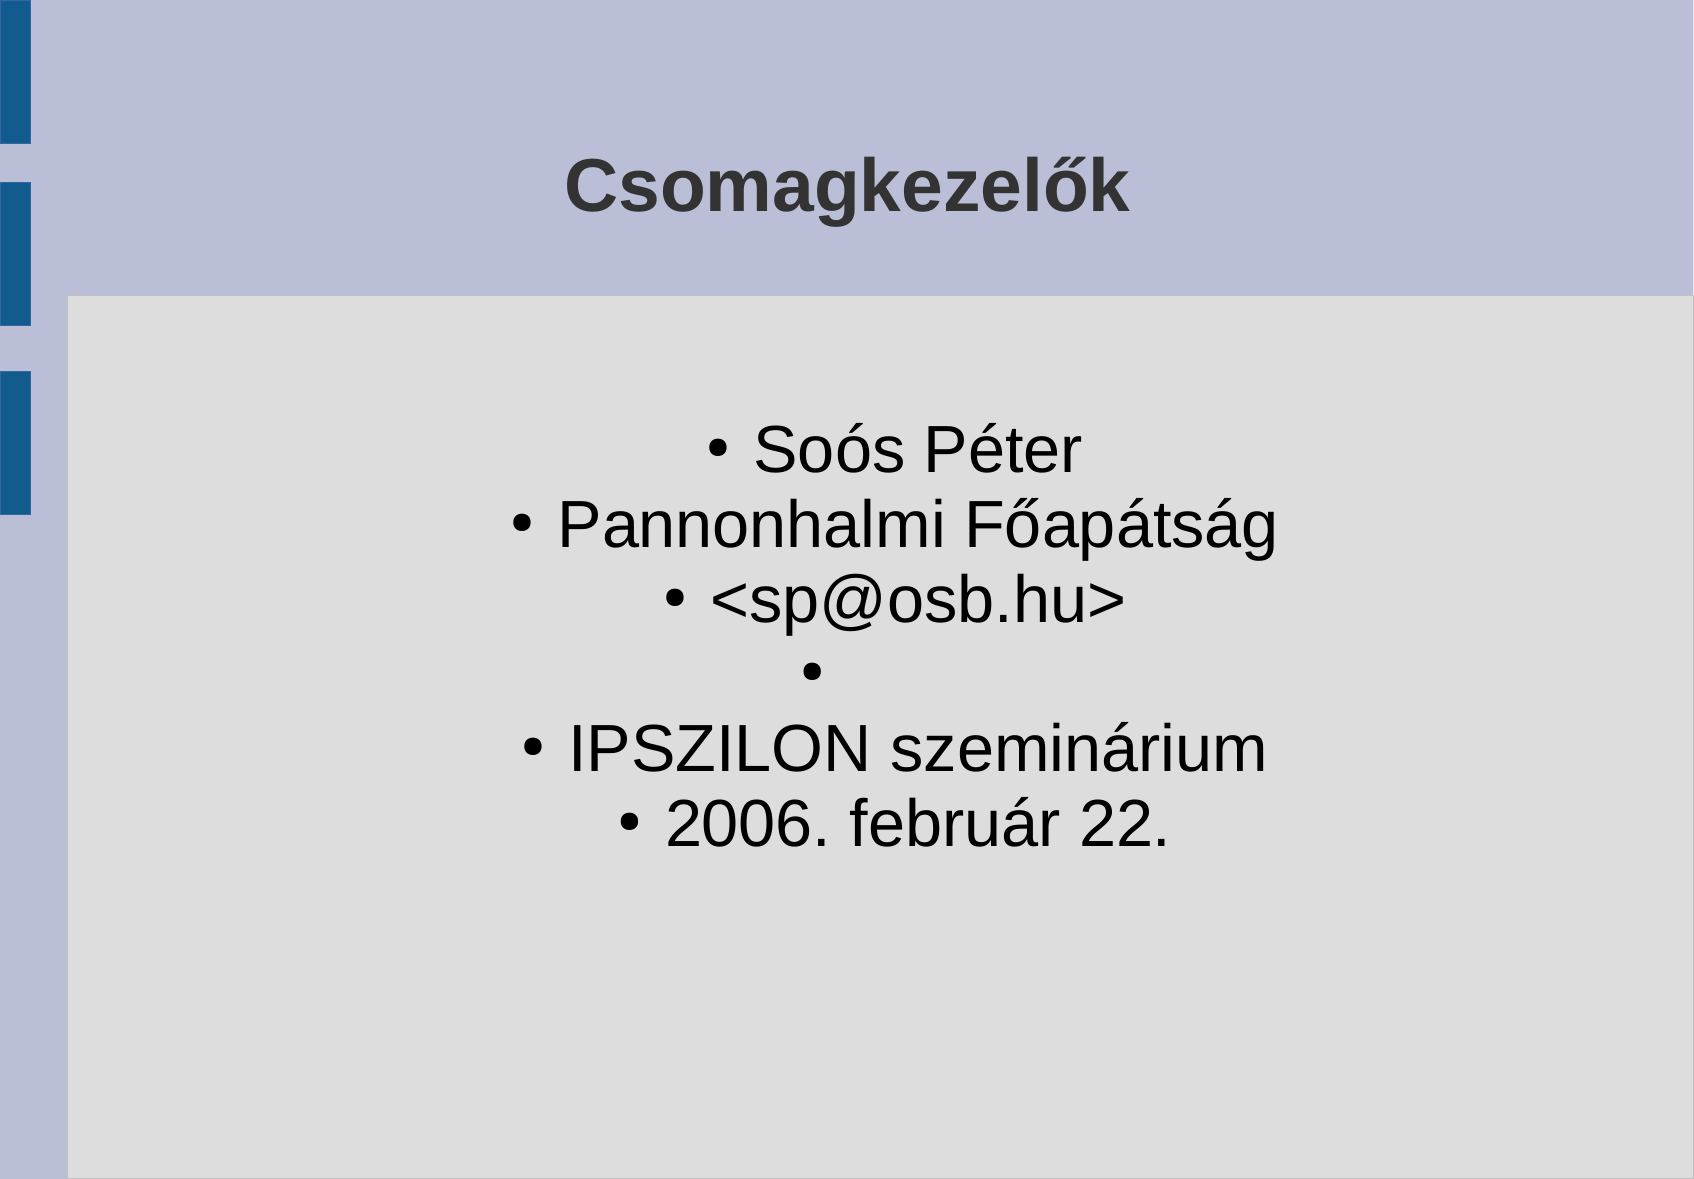

# Csomagkezelők
Soós Péter
Pannonhalmi Főapátság
<sp@osb.hu>
IPSZILON szeminárium
2006. február 22.